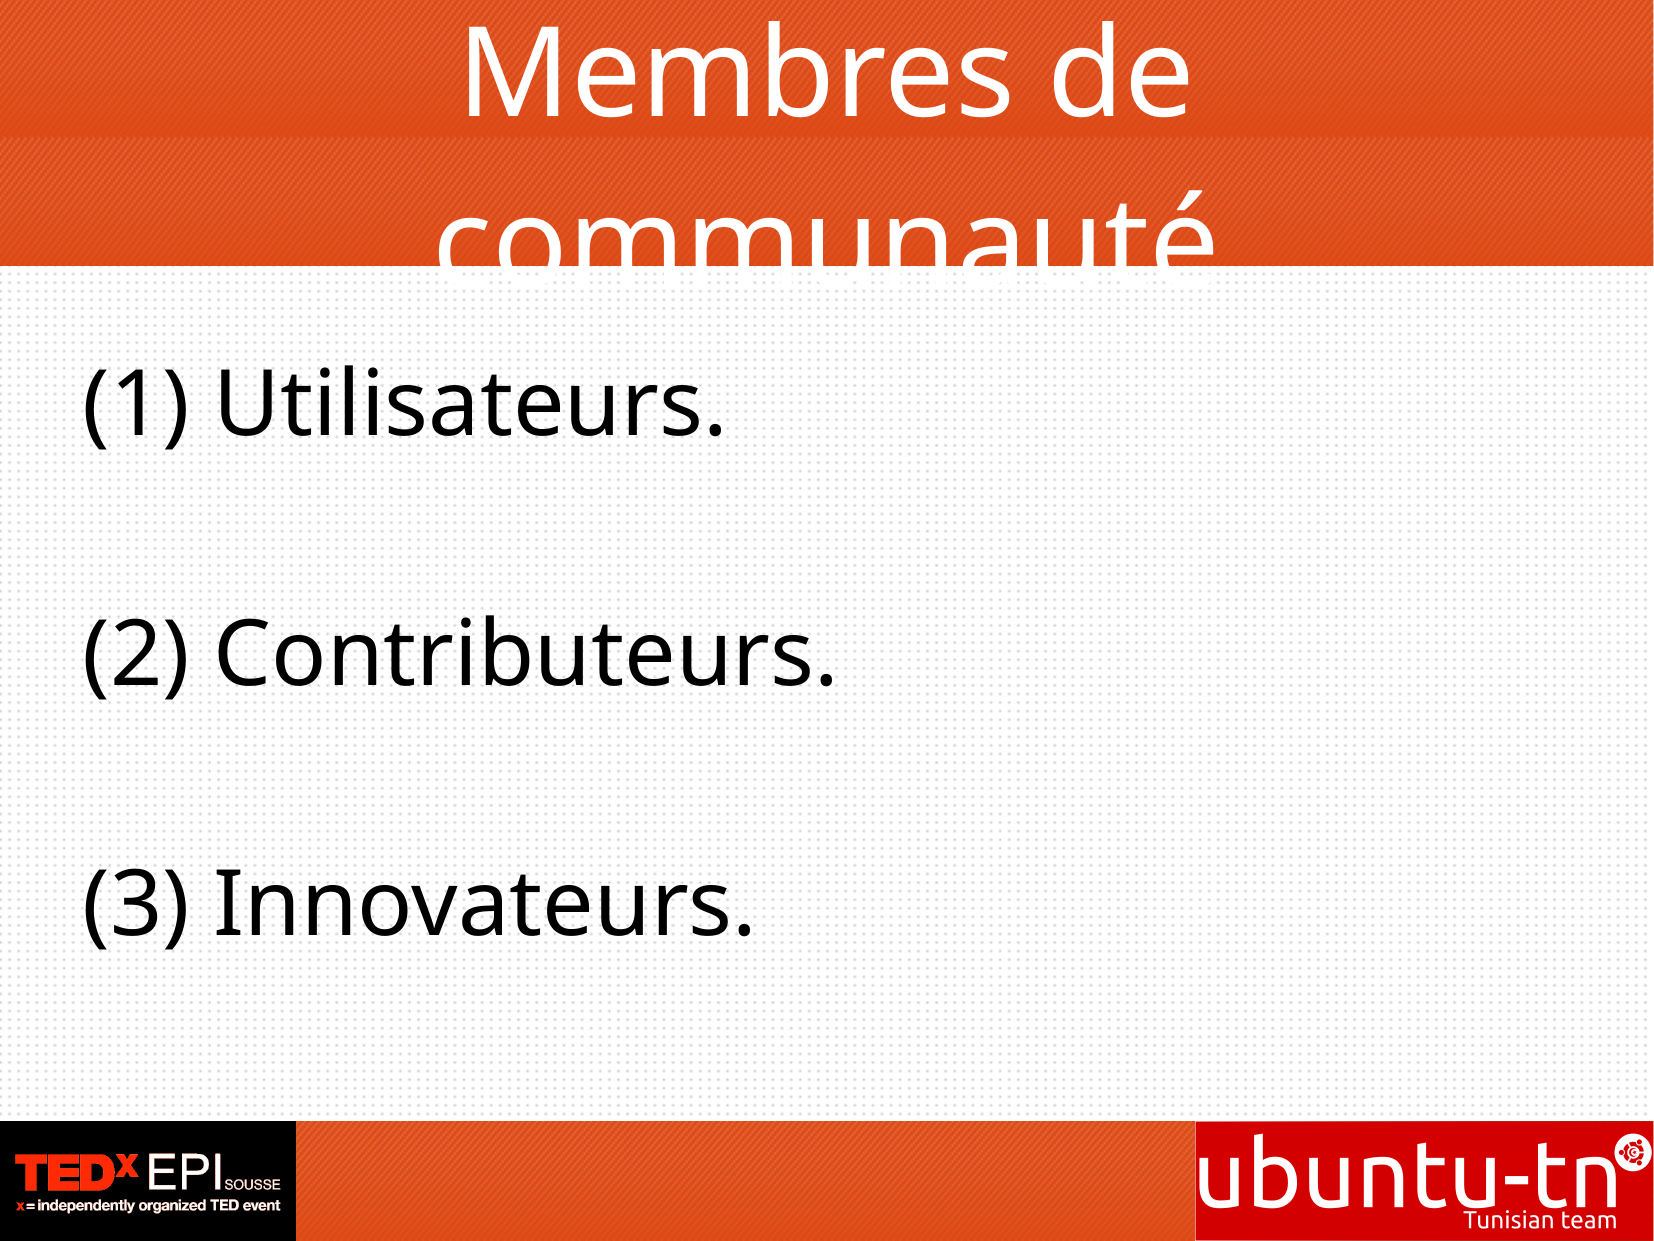

# Membres de communauté
 Utilisateurs.
 Contributeurs.
 Innovateurs.